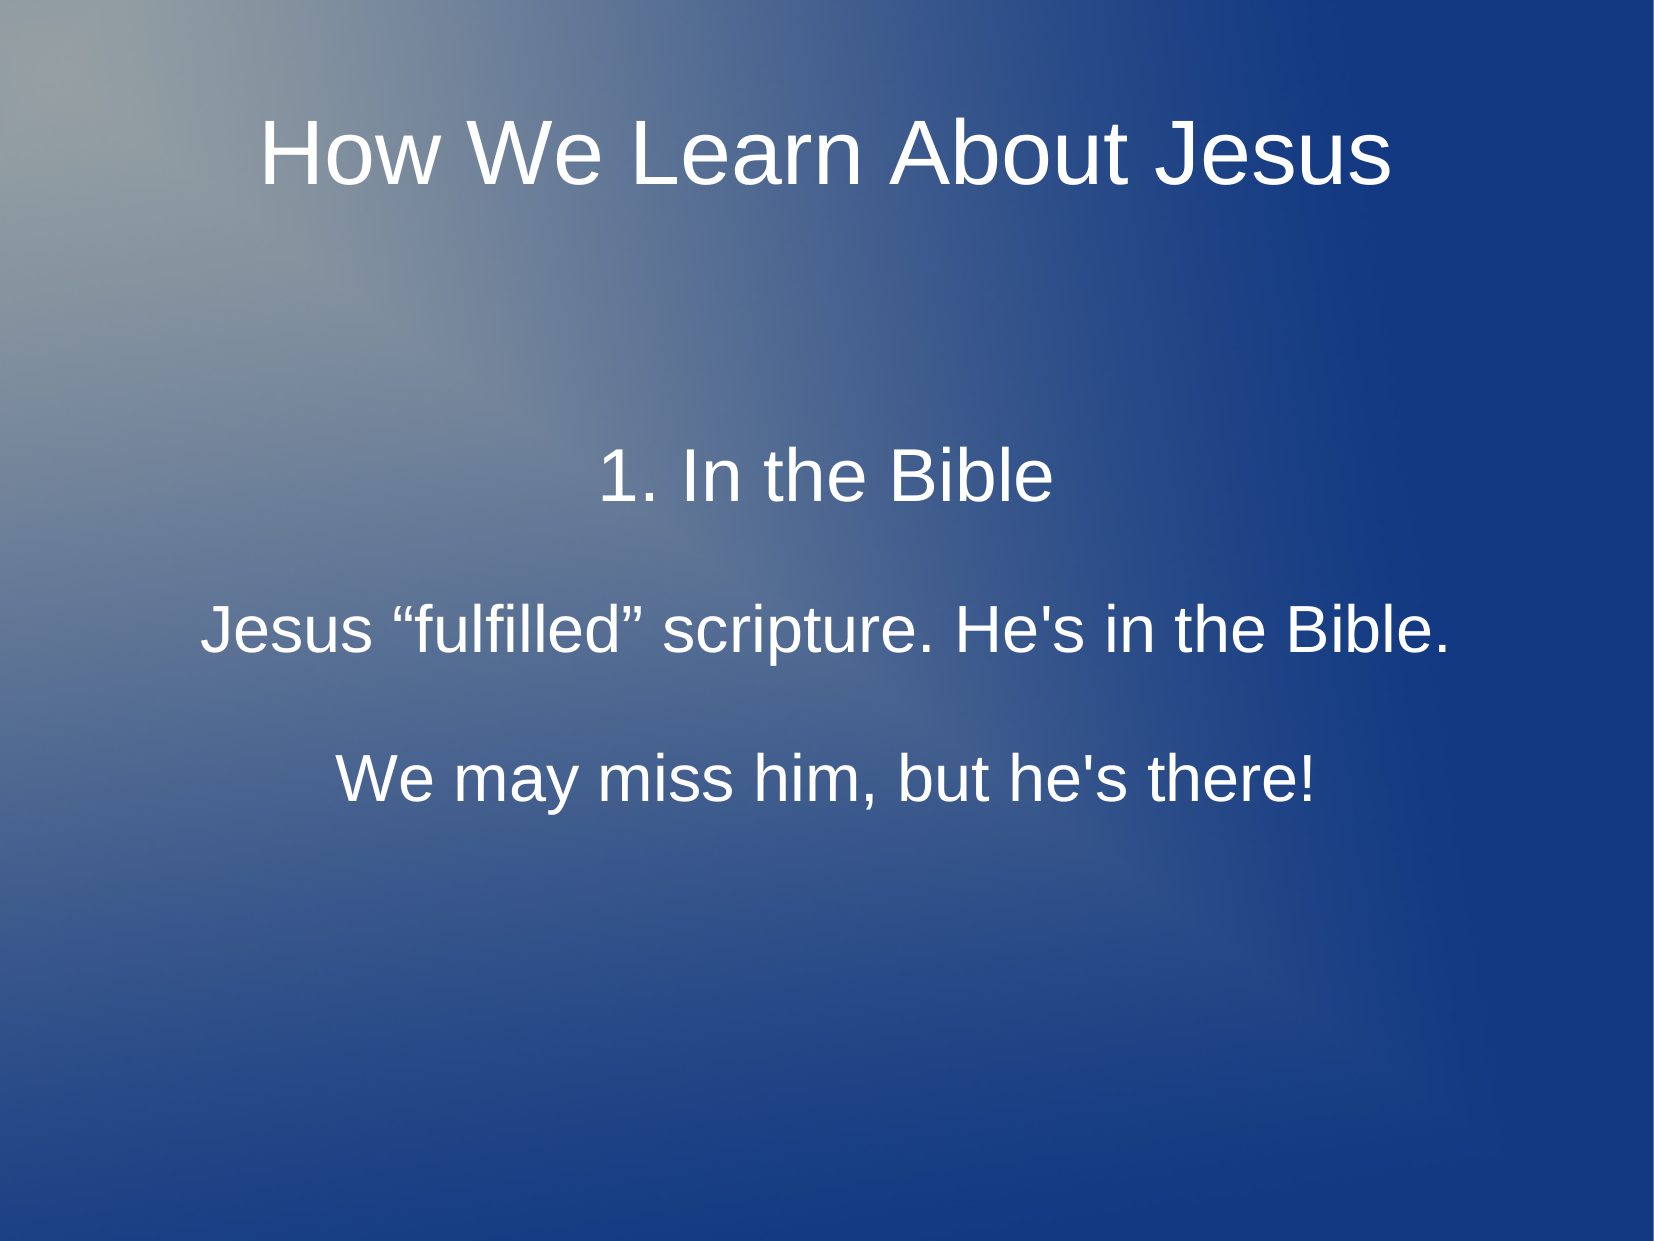

# How We Learn About Jesus
1. In the Bible
Jesus “fulfilled” scripture. He's in the Bible.
We may miss him, but he's there!